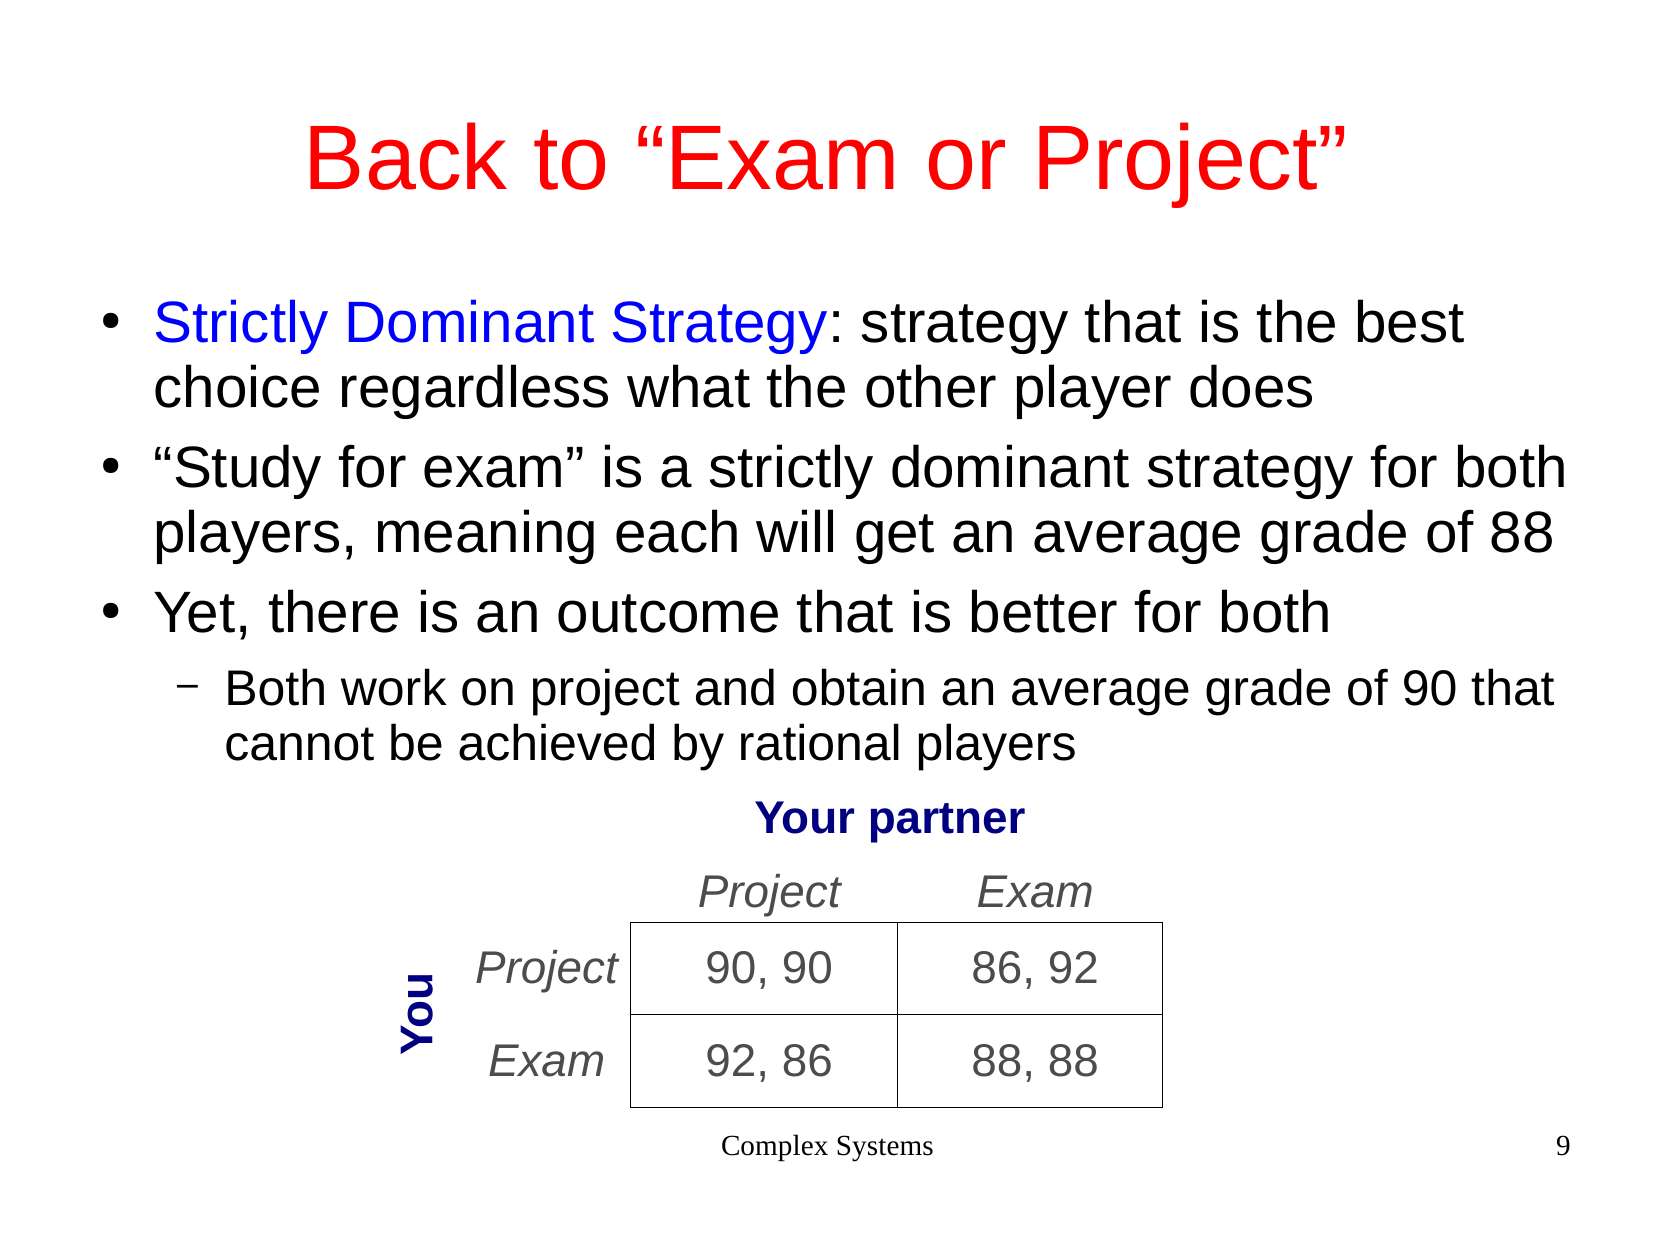

# Back to “Exam or Project”
Strictly Dominant Strategy: strategy that is the best choice regardless what the other player does
“Study for exam” is a strictly dominant strategy for both players, meaning each will get an average grade of 88
Yet, there is an outcome that is better for both
Both work on project and obtain an average grade of 90 that cannot be achieved by rational players
Your partner
| | Project | Exam |
| --- | --- | --- |
| Project | 90, 90 | 86, 92 |
| Exam | 92, 86 | 88, 88 |
You
Complex Systems
9